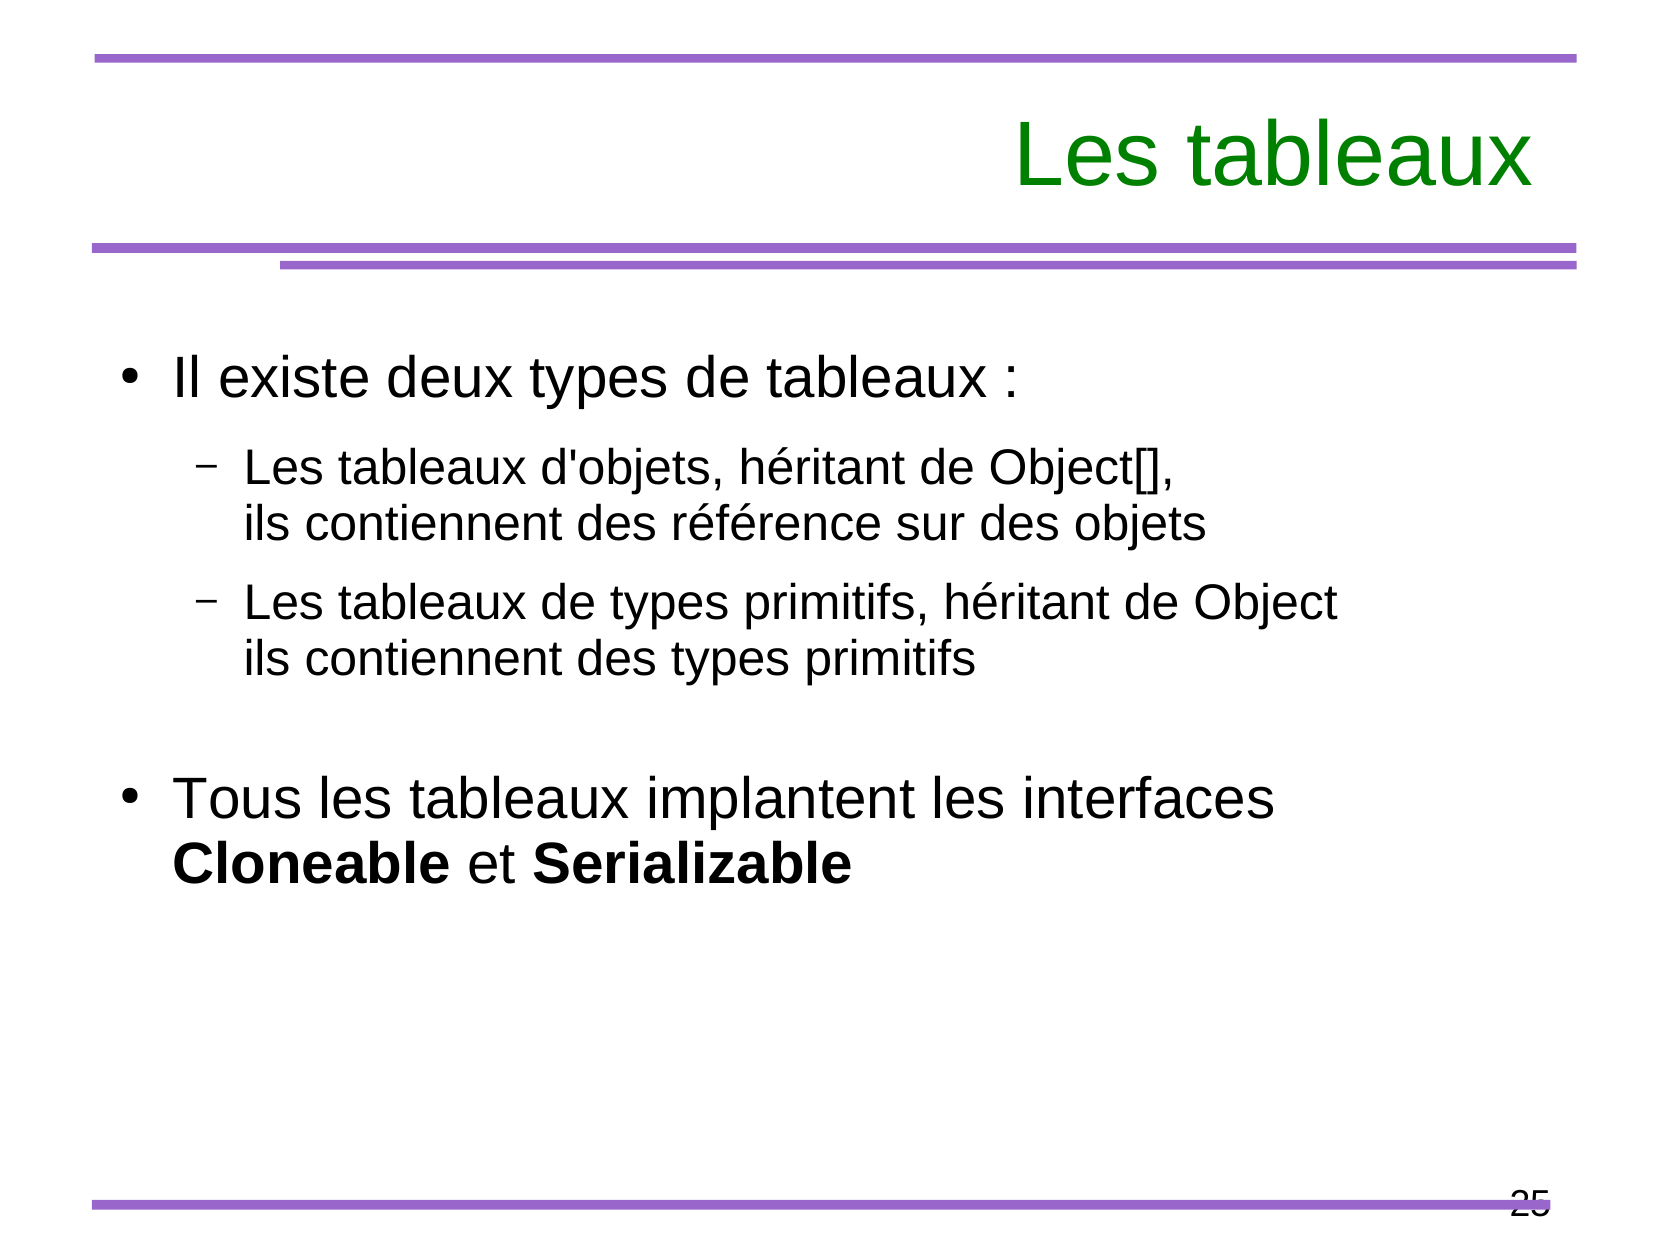

# Les tableaux
Il existe deux types de tableaux :
Les tableaux d'objets, héritant de Object[],
ils contiennent des référence sur des objets
Les tableaux de types primitifs, héritant de Object
ils contiennent des types primitifs
Tous les tableaux implantent les interfaces Cloneable et Serializable